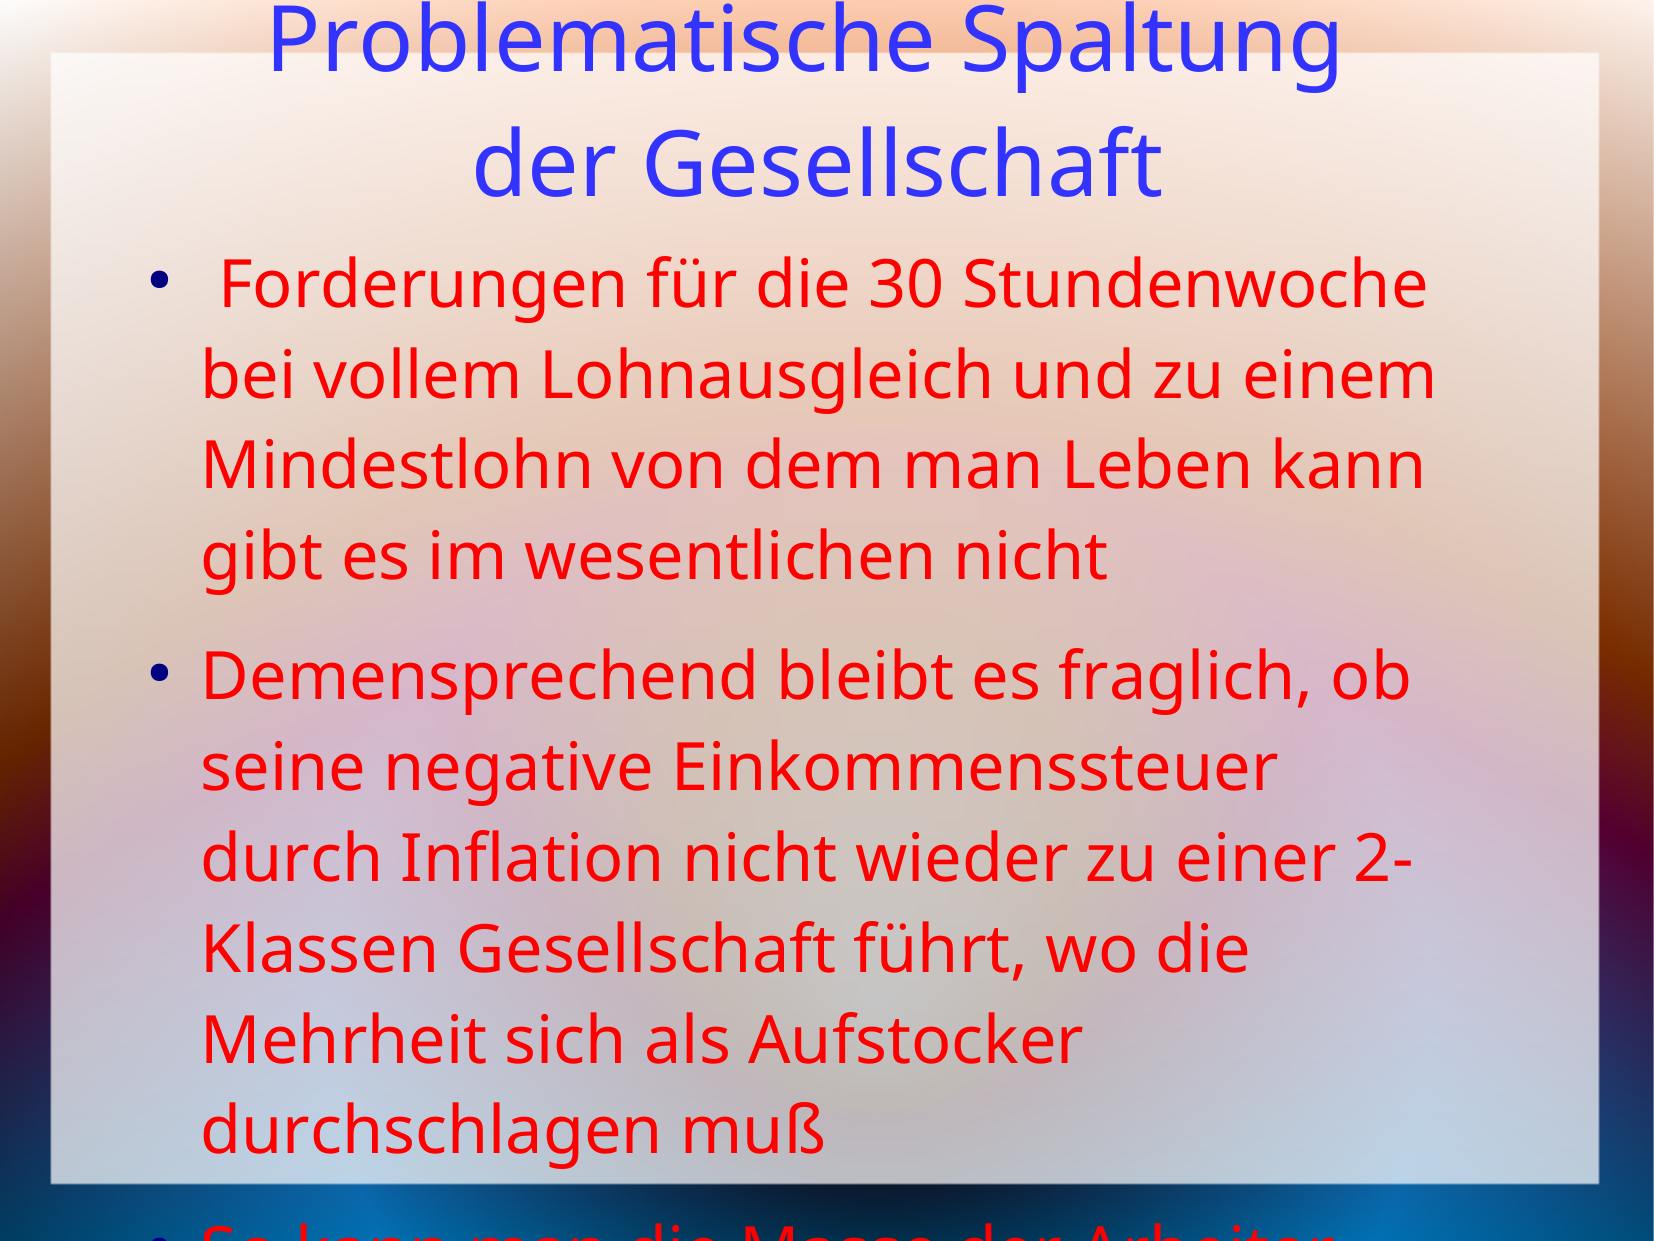

# Problematische Spaltung der Gesellschaft
 Forderungen für die 30 Stundenwoche bei vollem Lohnausgleich und zu einem Mindestlohn von dem man Leben kann gibt es im wesentlichen nicht
Demensprechend bleibt es fraglich, ob seine negative Einkommenssteuer durch Inflation nicht wieder zu einer 2-Klassen Gesellschaft führt, wo die Mehrheit sich als Aufstocker durchschlagen muß
So kann man die Masse der Arbeiter sicherlich nicht auf seine Seite bringen!